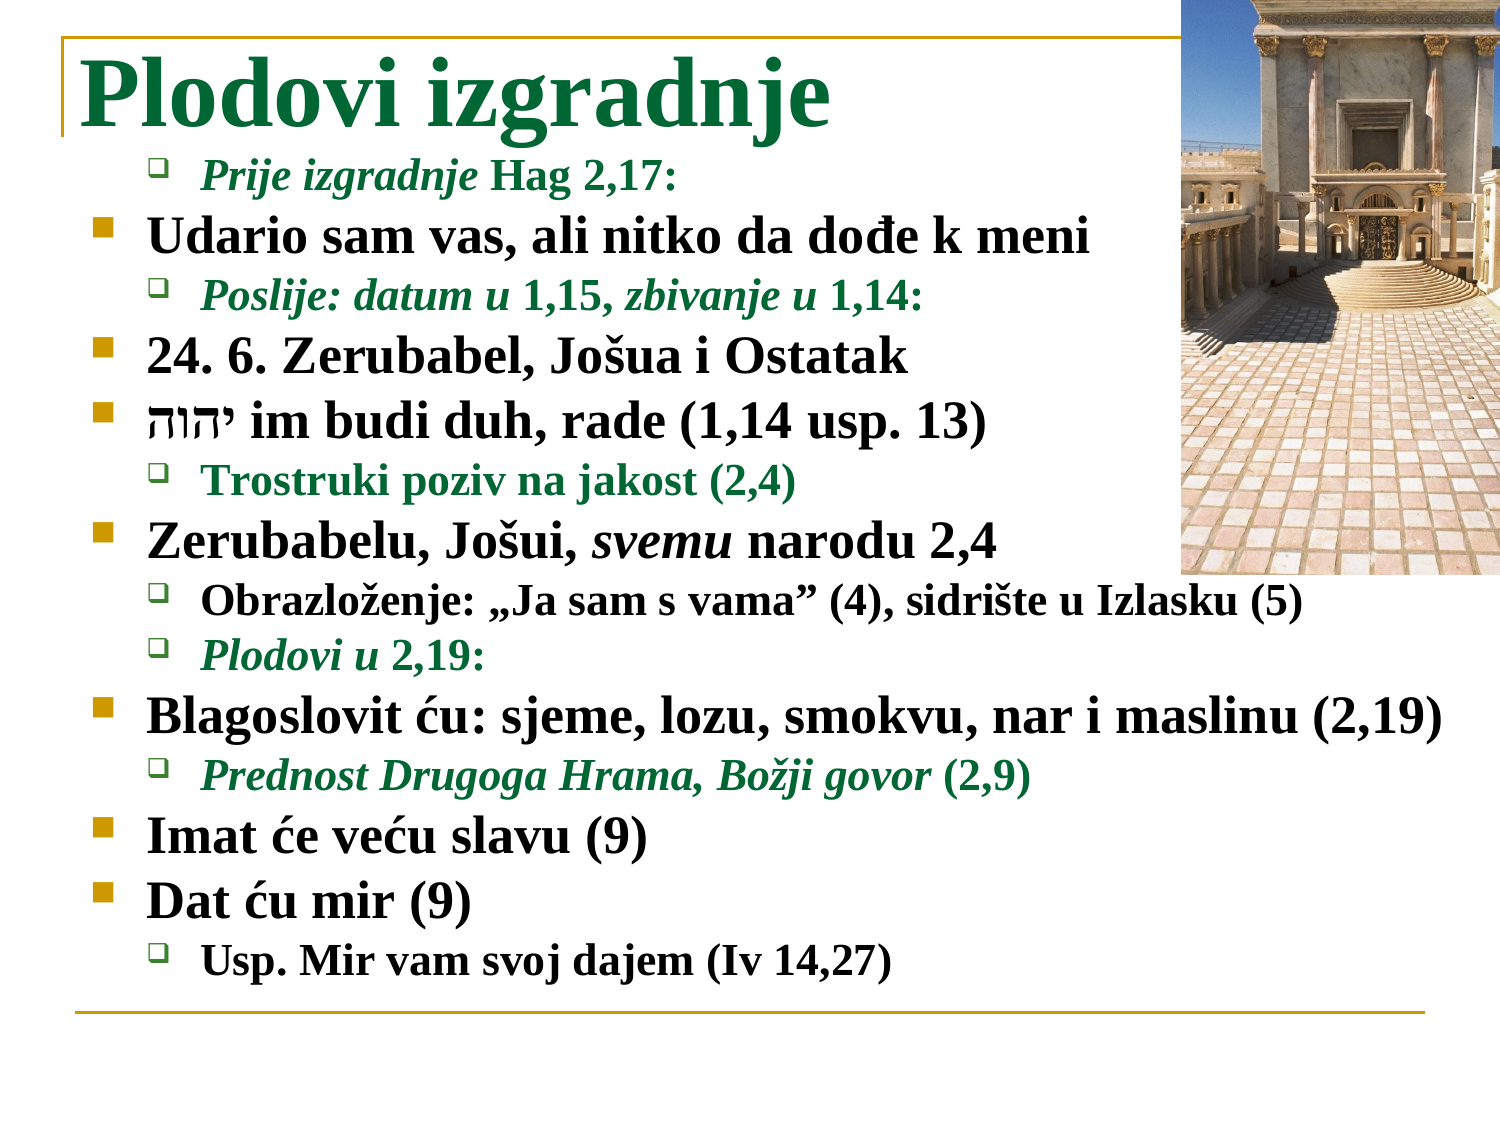

# Plodovi izgradnje
Prije izgradnje Hag 2,17:
Udario sam vas, ali nitko da dođe k meni
Poslije: datum u 1,15, zbivanje u 1,14:
24. 6. Zerubabel, Jošua i Ostatak
יהוה im budi duh, rade (1,14 usp. 13)
Trostruki poziv na jakost (2,4)
Zerubabelu, Jošui, svemu narodu 2,4
Obrazloženje: „Ja sam s vama” (4), sidrište u Izlasku (5)
Plodovi u 2,19:
Blagoslovit ću: sjeme, lozu, smokvu, nar i maslinu (2,19)
Prednost Drugoga Hrama, Božji govor (2,9)
Imat će veću slavu (9)
Dat ću mir (9)
Usp. Mir vam svoj dajem (Iv 14,27)